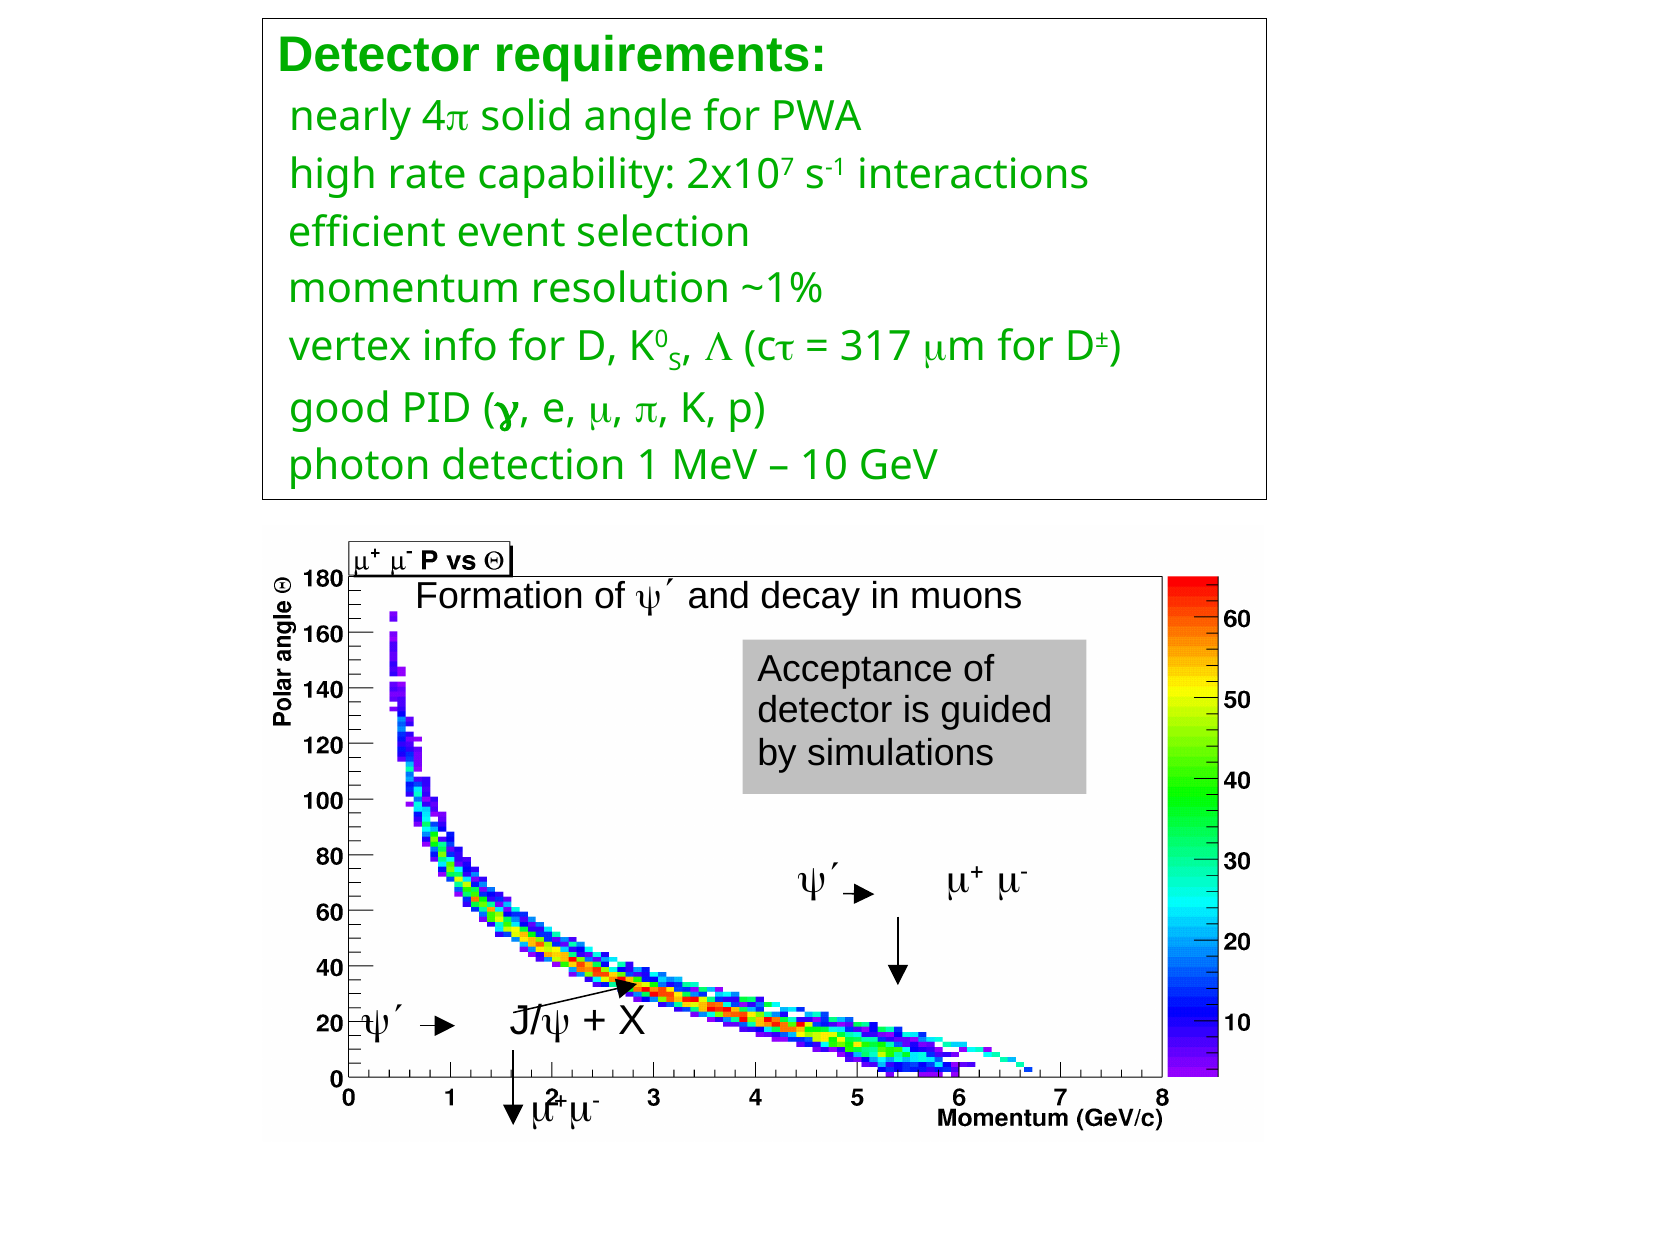

Detector requirements:
 nearly 4 solid angle for PWA
 high rate capability: 2x107 s-1 interactions
 efficient event selection
 momentum resolution ~1%
 vertex info for D, K0S,  (c = 317 m for D±)
 good PID (, e, , , K, p)
 photon detection 1 MeV – 10 GeV
Formation of ¢ and decay in muons
Acceptance of
detector is guided
by simulations
¢ + -
¢ J/ + X
 +-